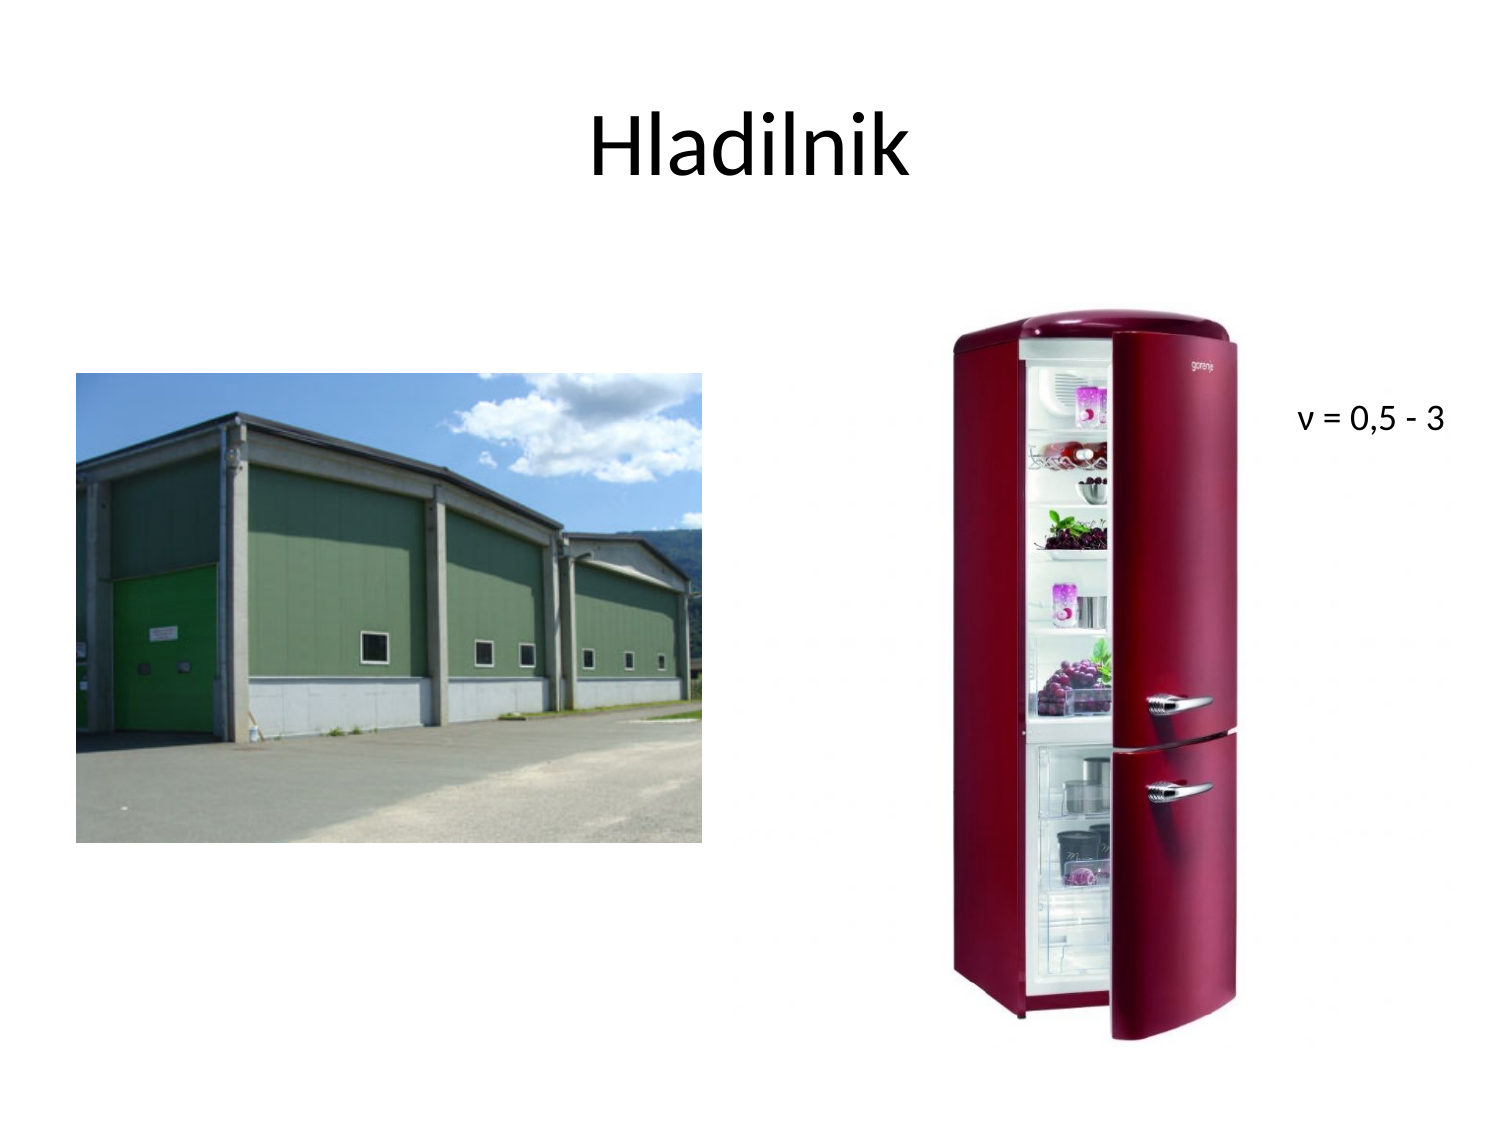

# Hladilnik
ν = 0,5 - 3